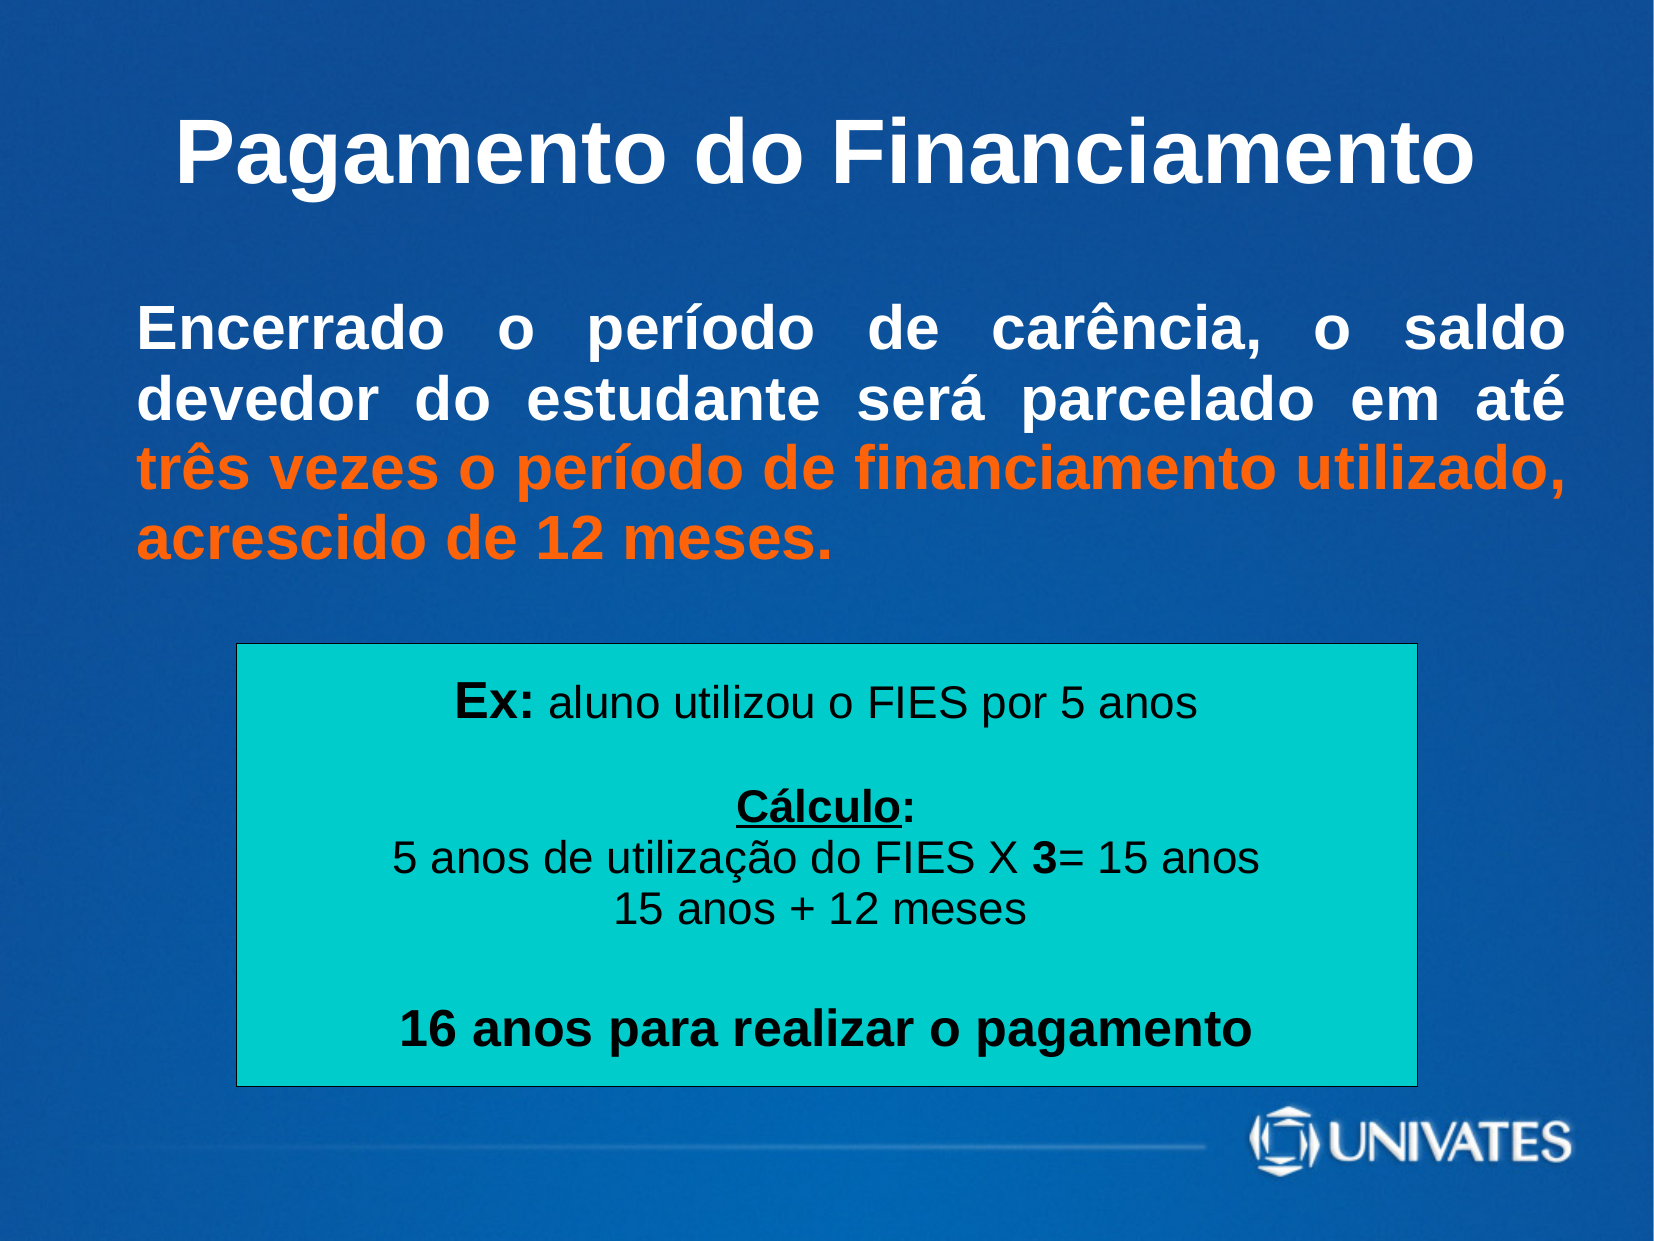

Encerrado o período de carência, o saldo devedor do estudante será parcelado em até três vezes o período de financiamento utilizado, acrescido de 12 meses.
# Pagamento do Financiamento
Ex: aluno utilizou o FIES por 5 anos
Cálculo:
5 anos de utilização do FIES X 3= 15 anos
15 anos + 12 meses
16 anos para realizar o pagamento